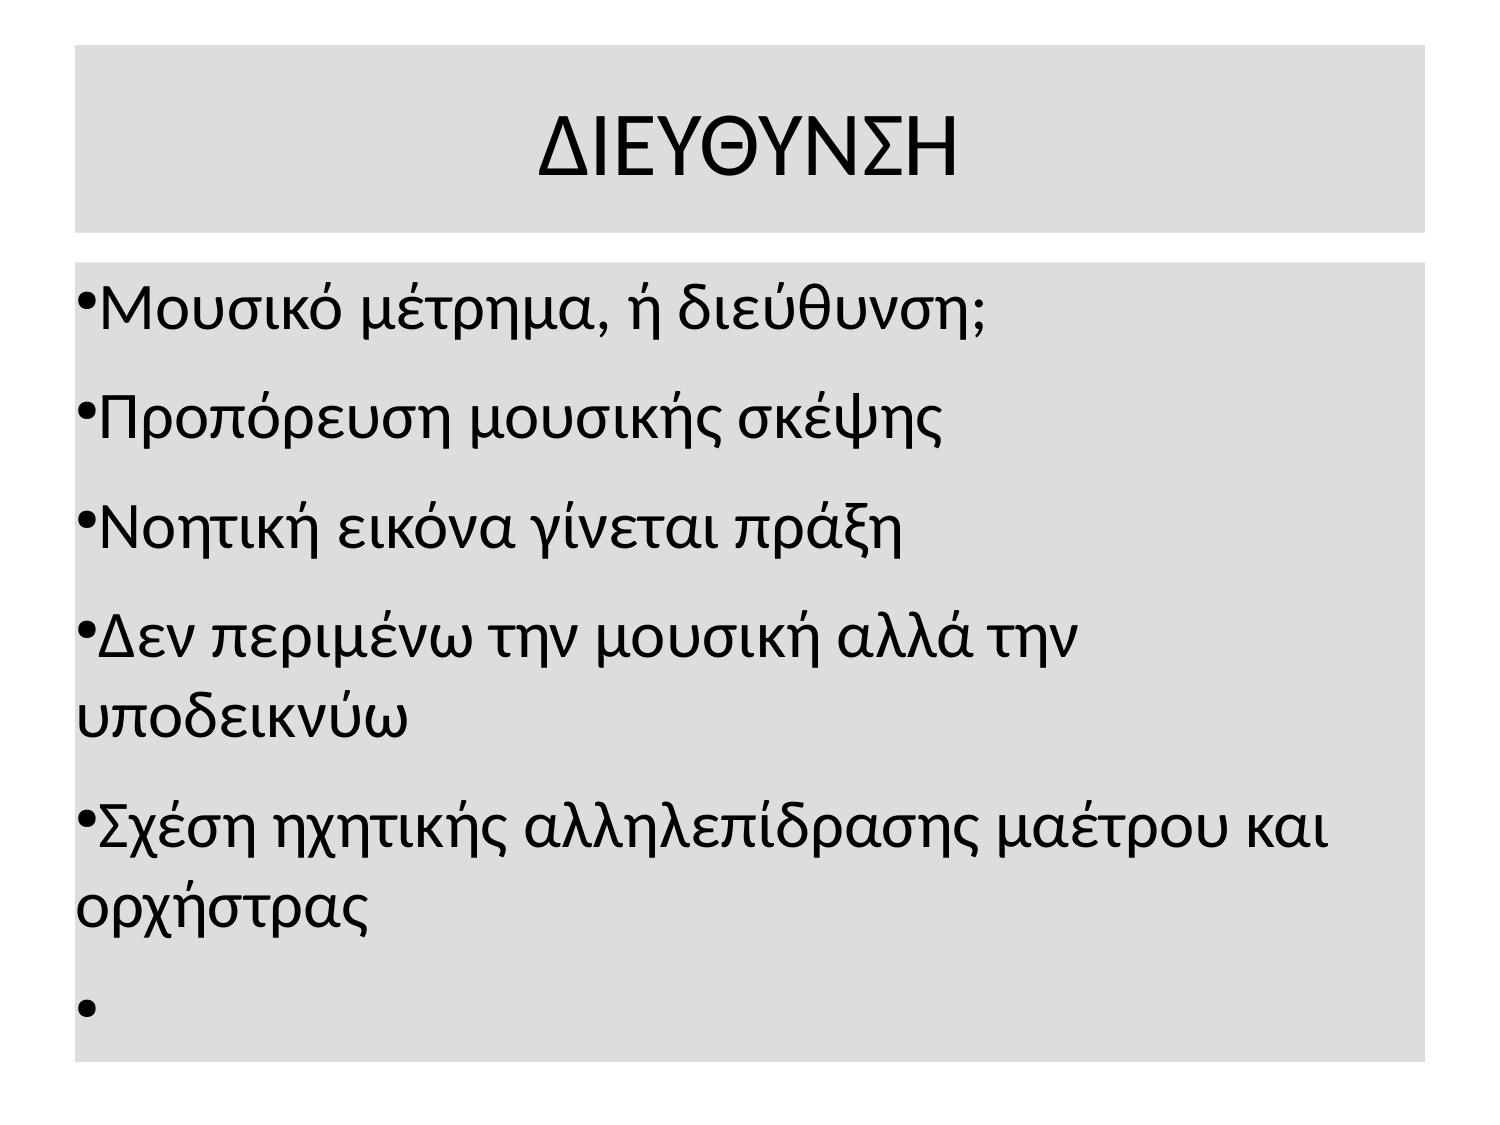

# ΔΙΕΥΘΥΝΣΗ
Μουσικό μέτρημα, ή διεύθυνση;
Προπόρευση μουσικής σκέψης
Νοητική εικόνα γίνεται πράξη
Δεν περιμένω την μουσική αλλά την υποδεικνύω
Σχέση ηχητικής αλληλεπίδρασης μαέτρου και ορχήστρας